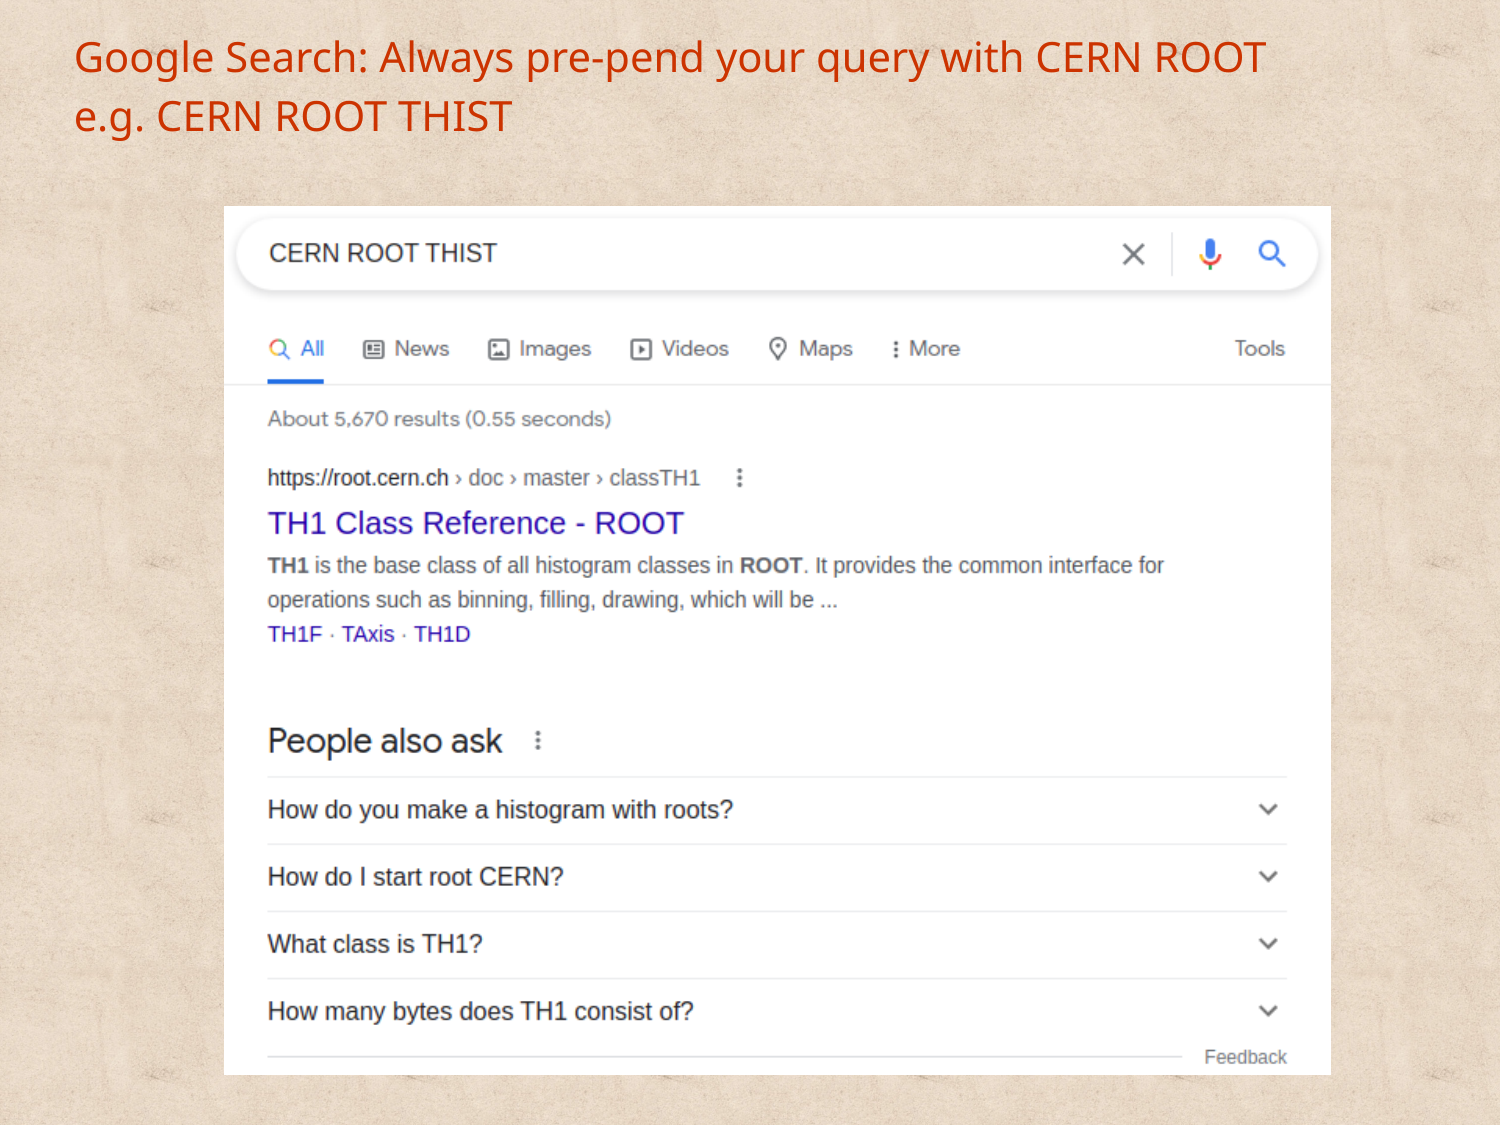

Google Search: Always pre-pend your query with CERN ROOT
e.g. CERN ROOT THIST